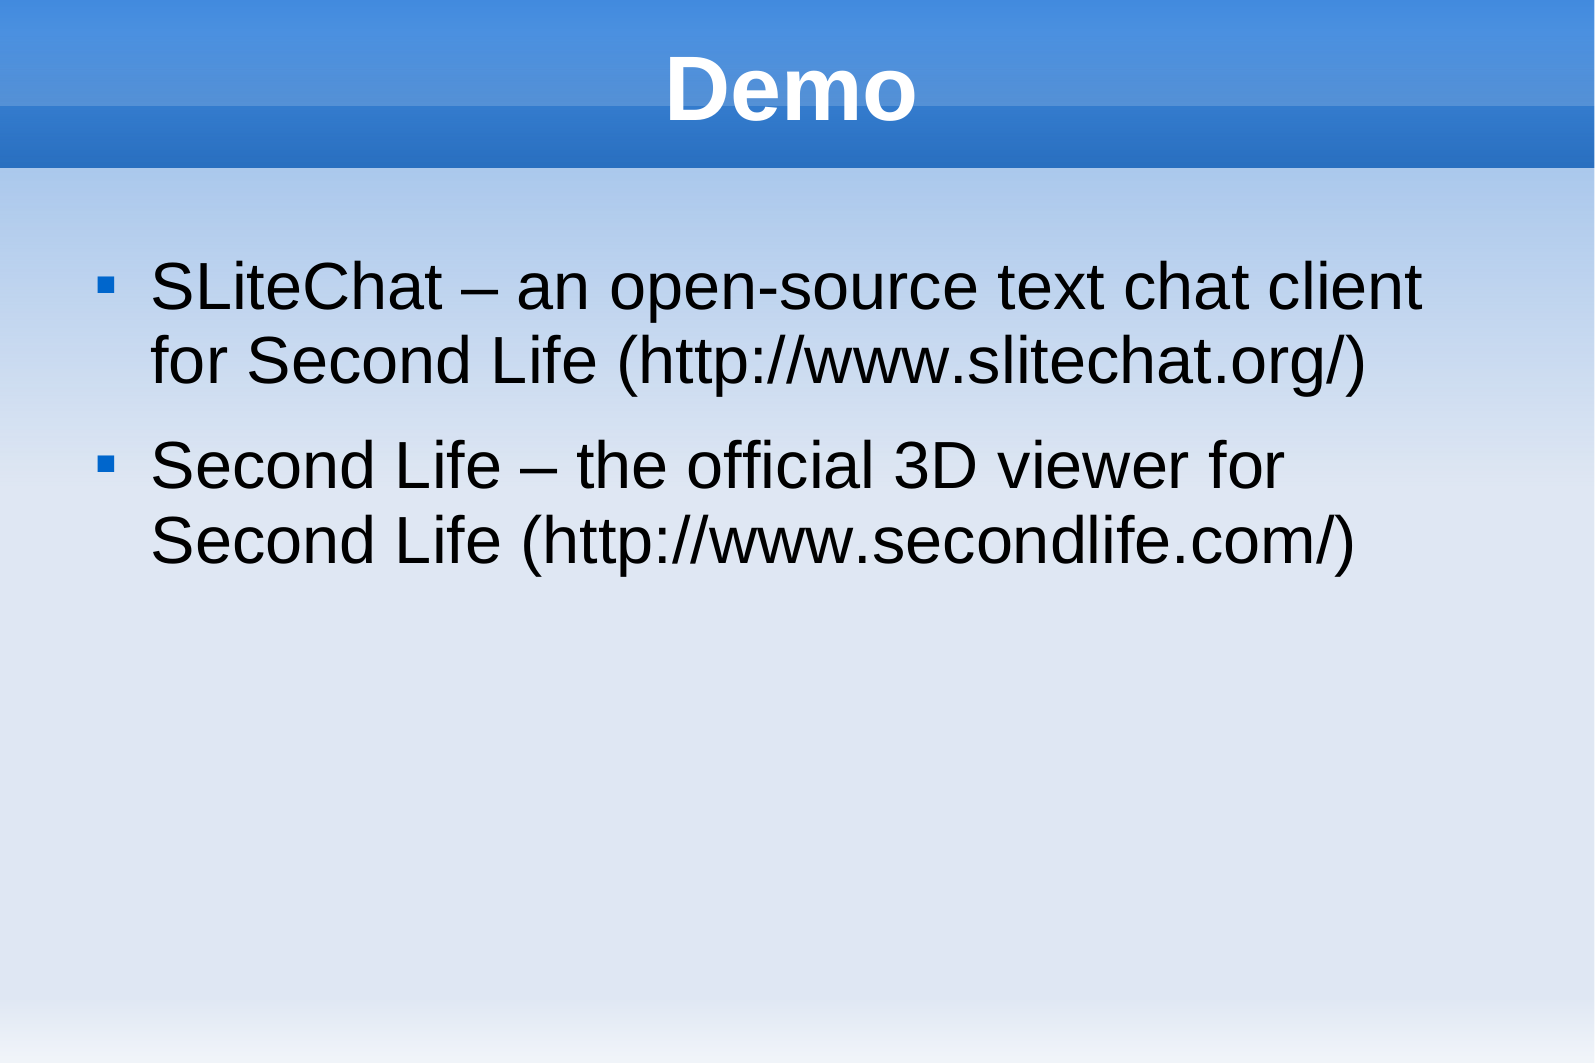

# Demo
SLiteChat – an open-source text chat client for Second Life (http://www.slitechat.org/)
Second Life – the official 3D viewer for Second Life (http://www.secondlife.com/)